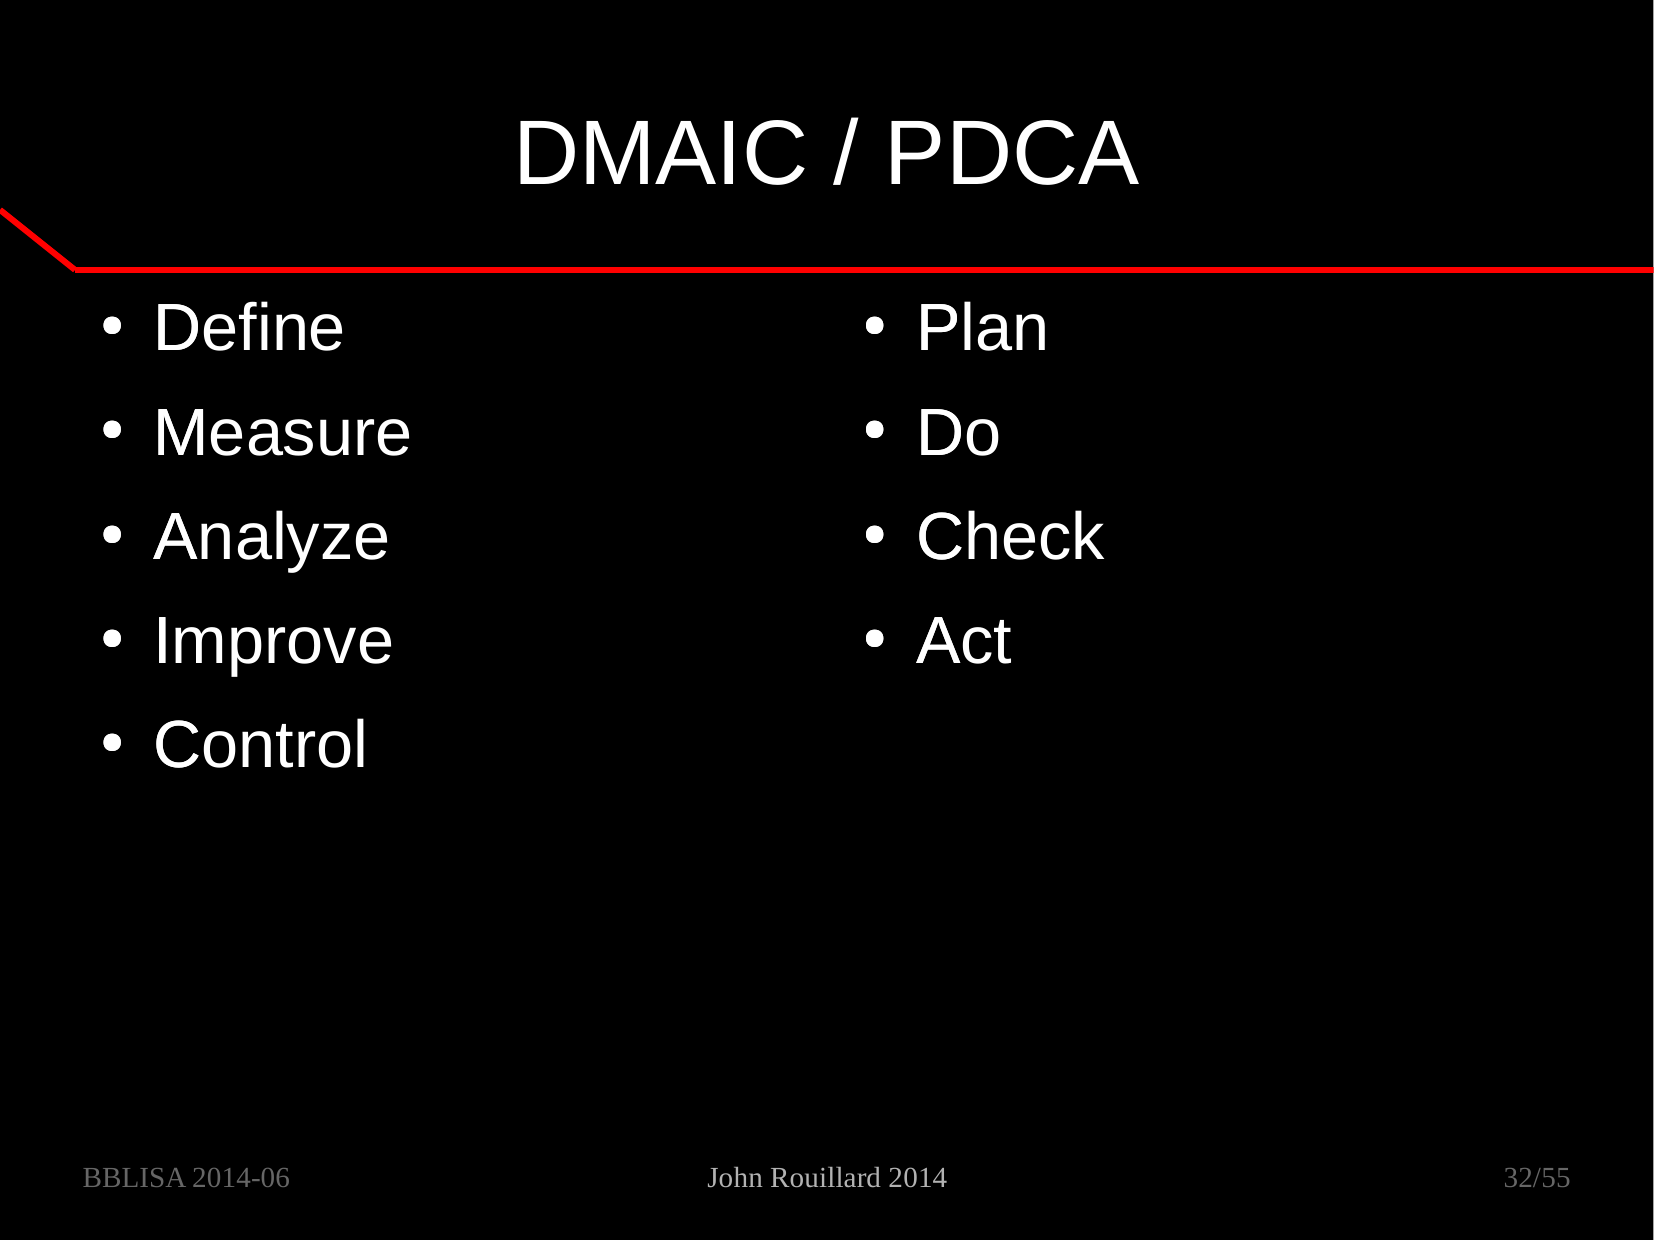

DMAIC / PDCA
# D
M
A
I
C
P
D
C
A
Define
Measure
Analyze
Improve
Control
Plan
Do
Check
Act
BBLISA 2014-06
John Rouillard 2014
32